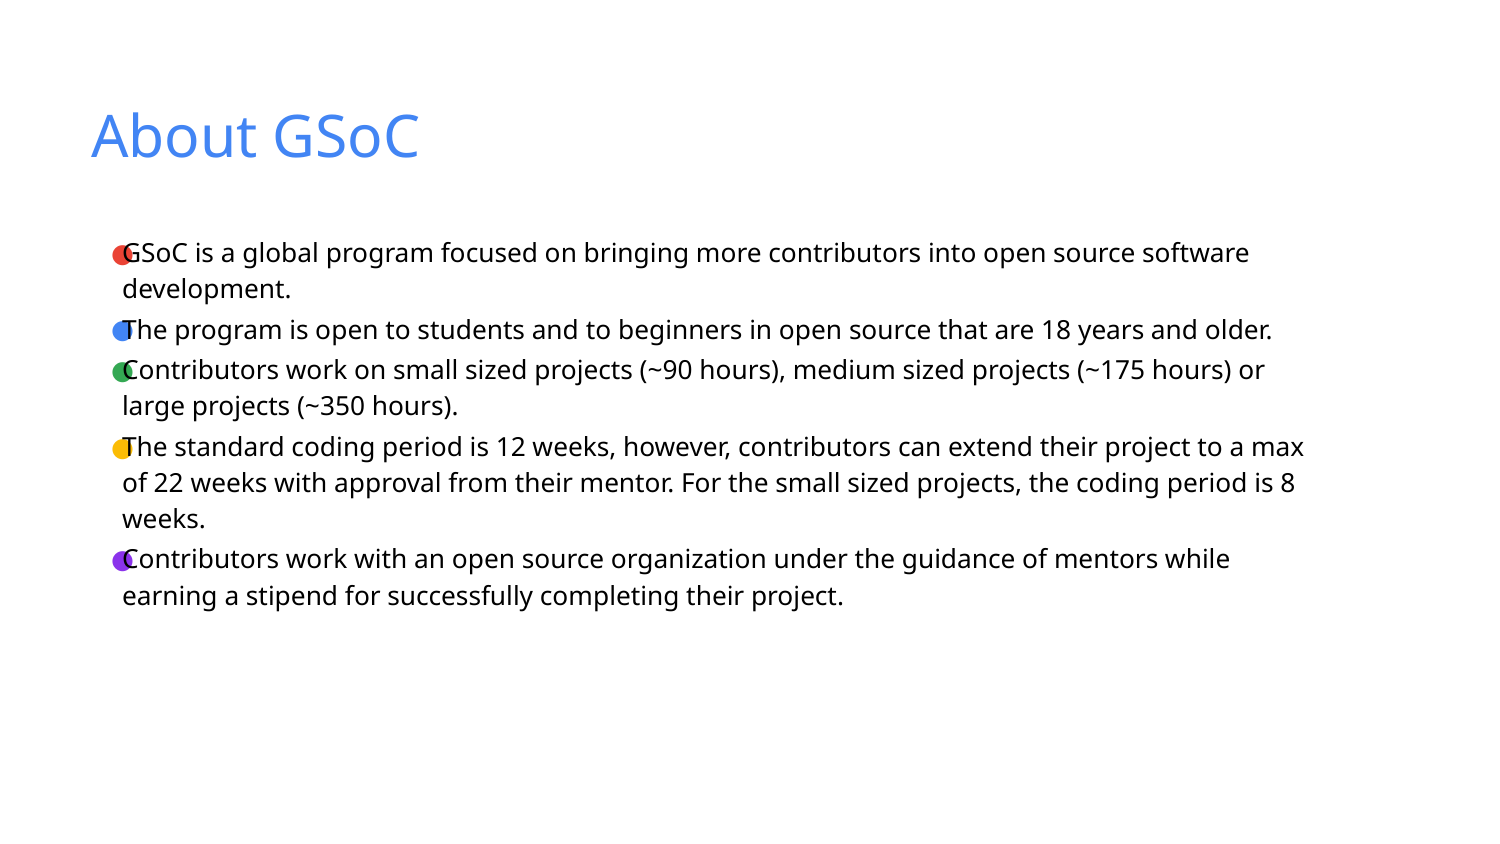

# About GSoC
GSoC is a global program focused on bringing more contributors into open source software development.
The program is open to students and to beginners in open source that are 18 years and older.
Contributors work on small sized projects (~90 hours), medium sized projects (~175 hours) or large projects (~350 hours).
The standard coding period is 12 weeks, however, contributors can extend their project to a max of 22 weeks with approval from their mentor. For the small sized projects, the coding period is 8 weeks.
Contributors work with an open source organization under the guidance of mentors while earning a stipend for successfully completing their project.